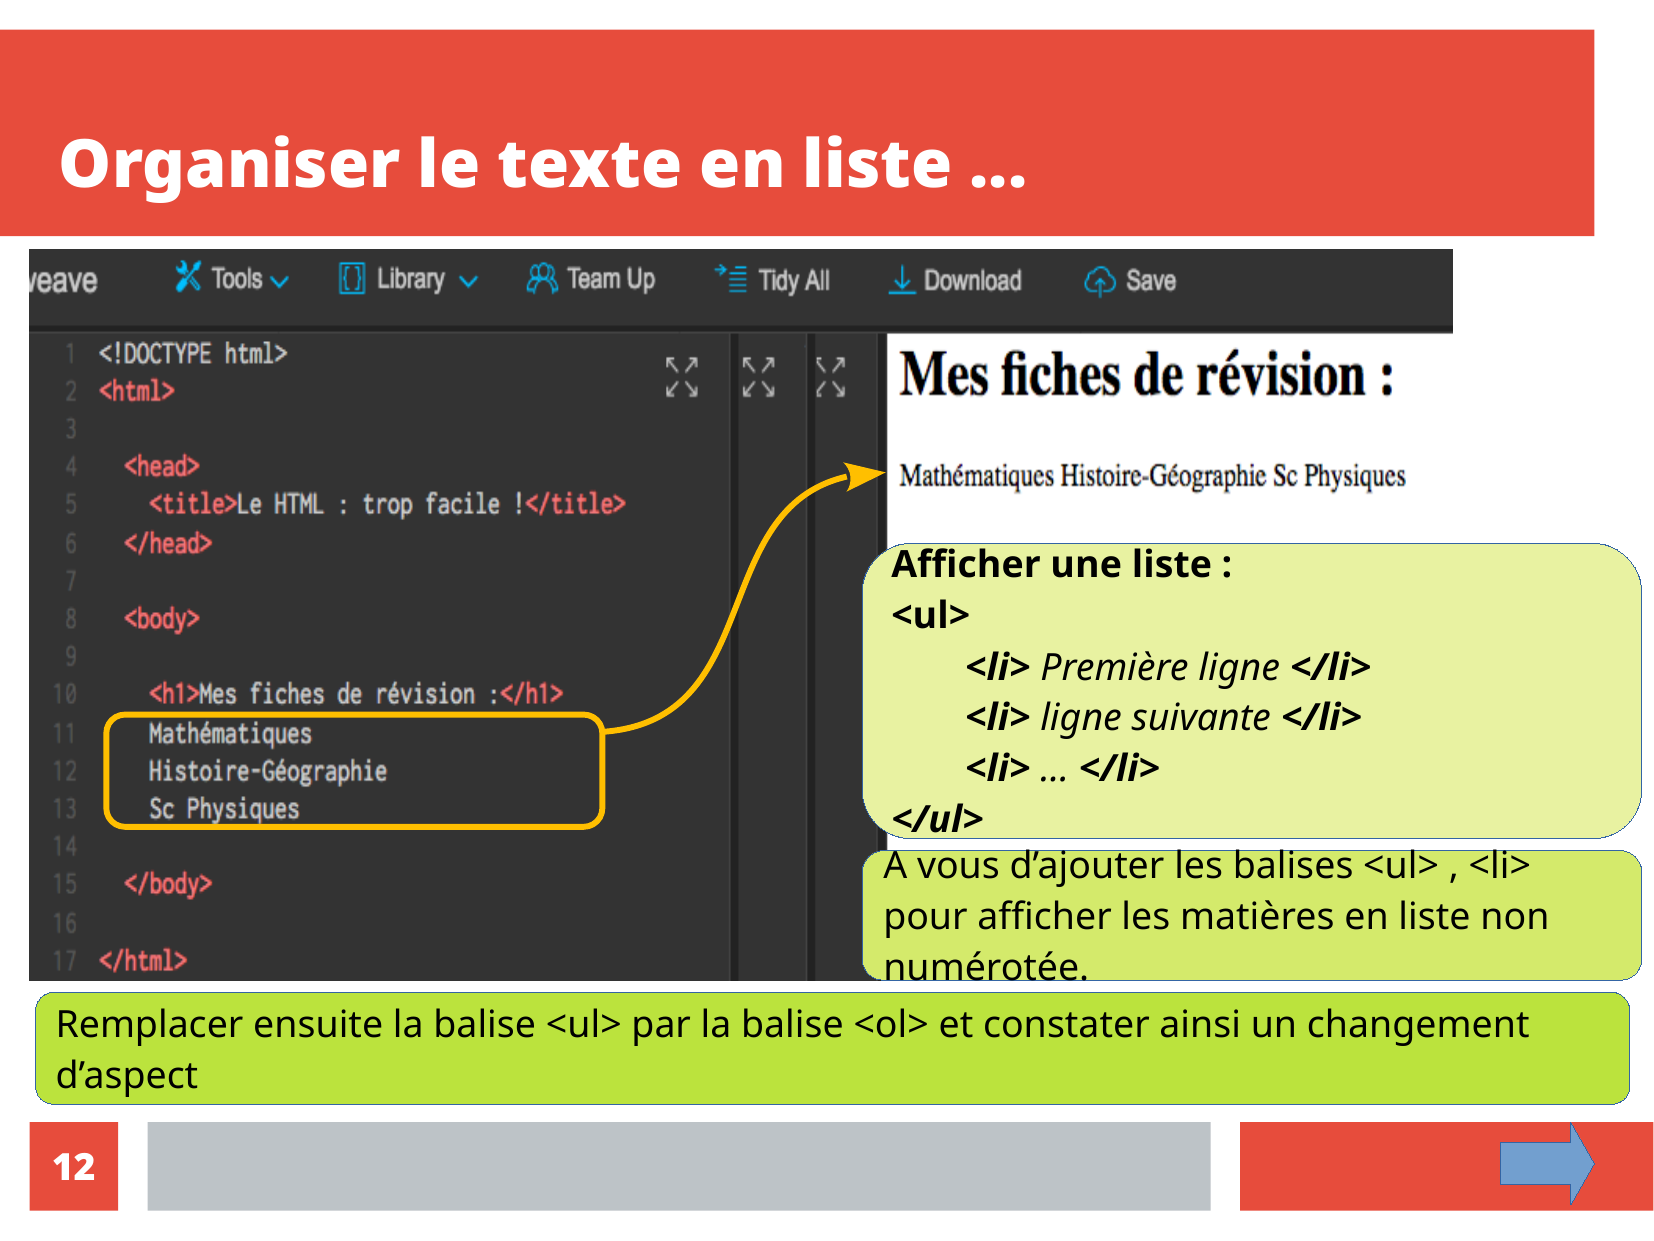

# Organiser le texte en liste ...
Afficher une liste :
<ul>
	<li> Première ligne </li>
	<li> ligne suivante </li>
	<li> … </li>
</ul>
A vous d’ajouter les balises <ul> , <li> pour afficher les matières en liste non numérotée.
Remplacer ensuite la balise <ul> par la balise <ol> et constater ainsi un changement d’aspect
12